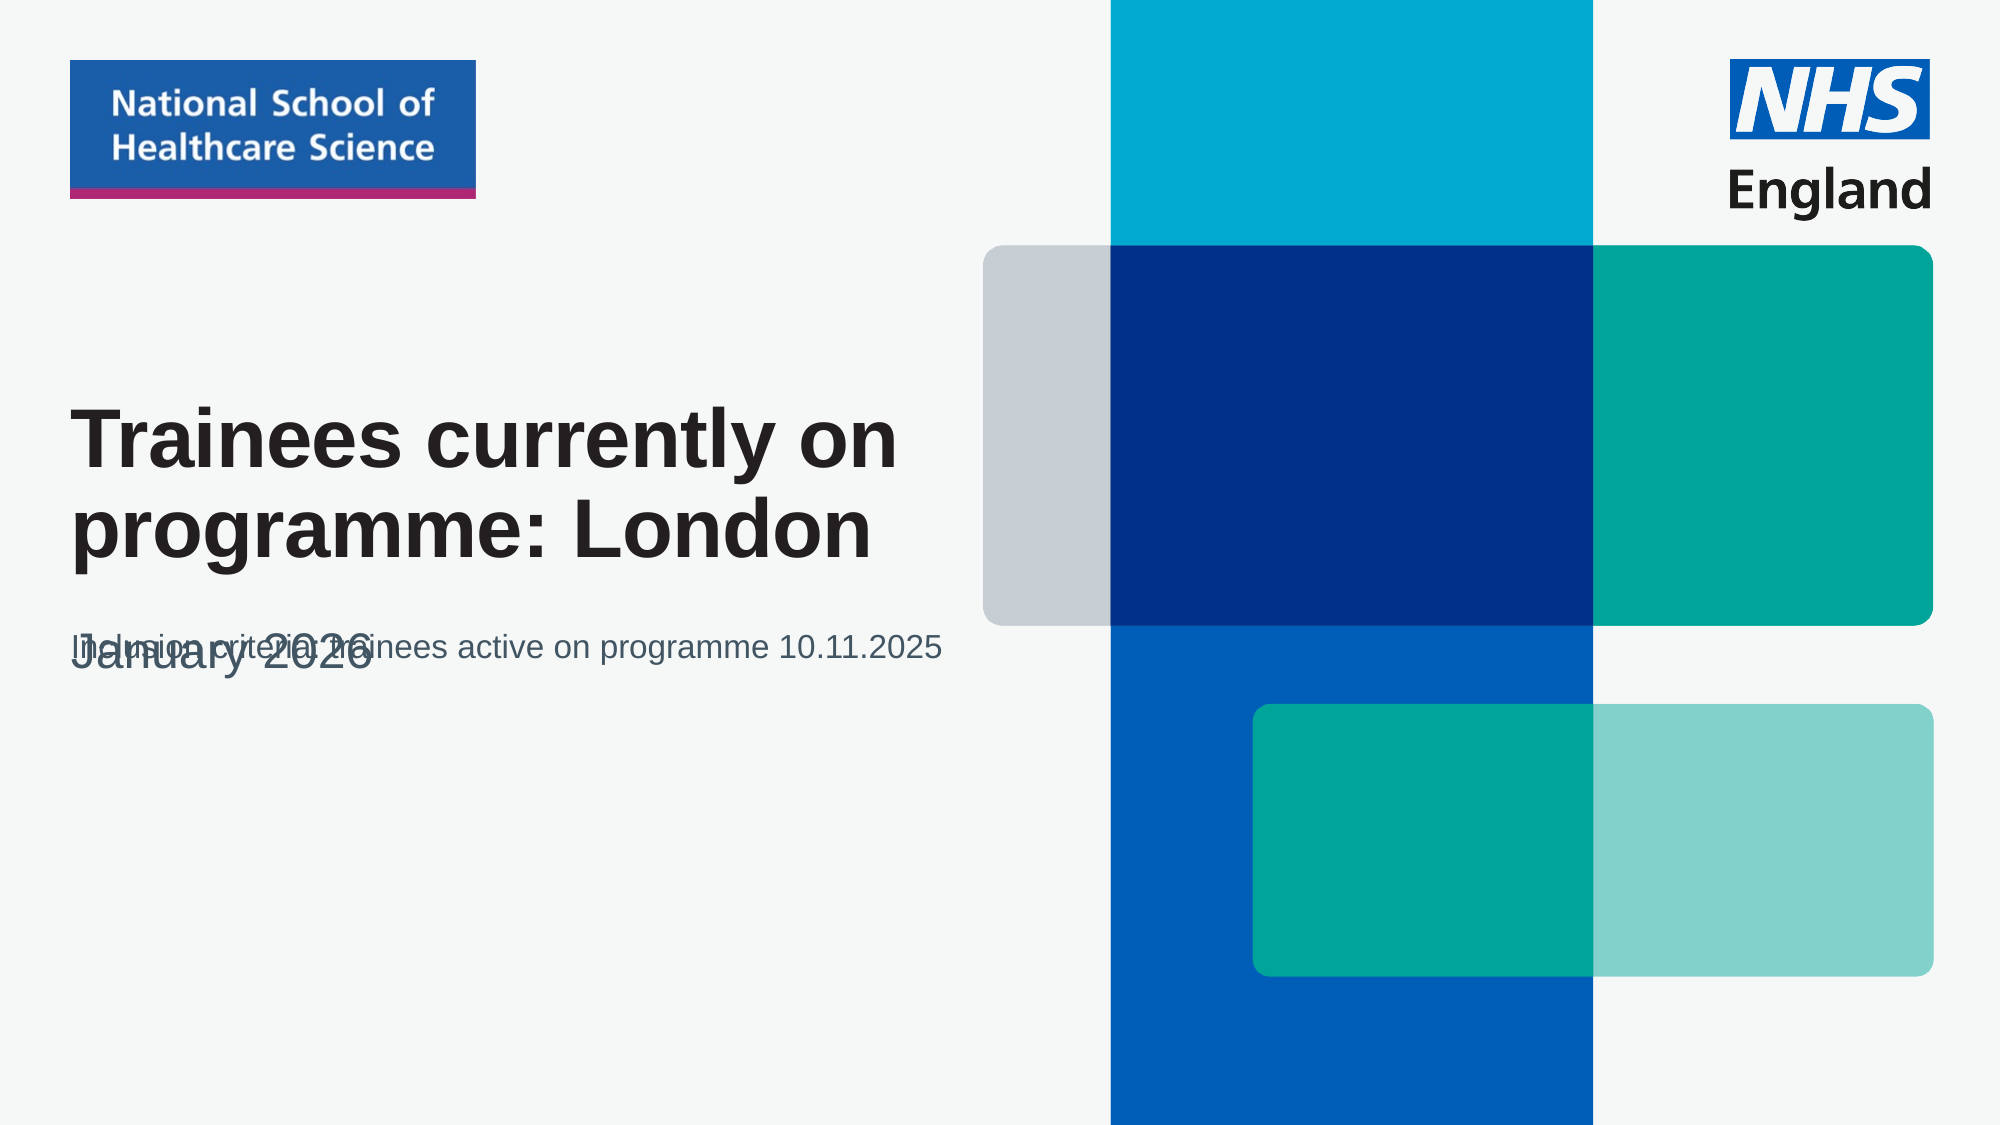

Trainees currently on programme: London
# January 2026
Inclusion criteria: trainees active on programme 10.11.2025